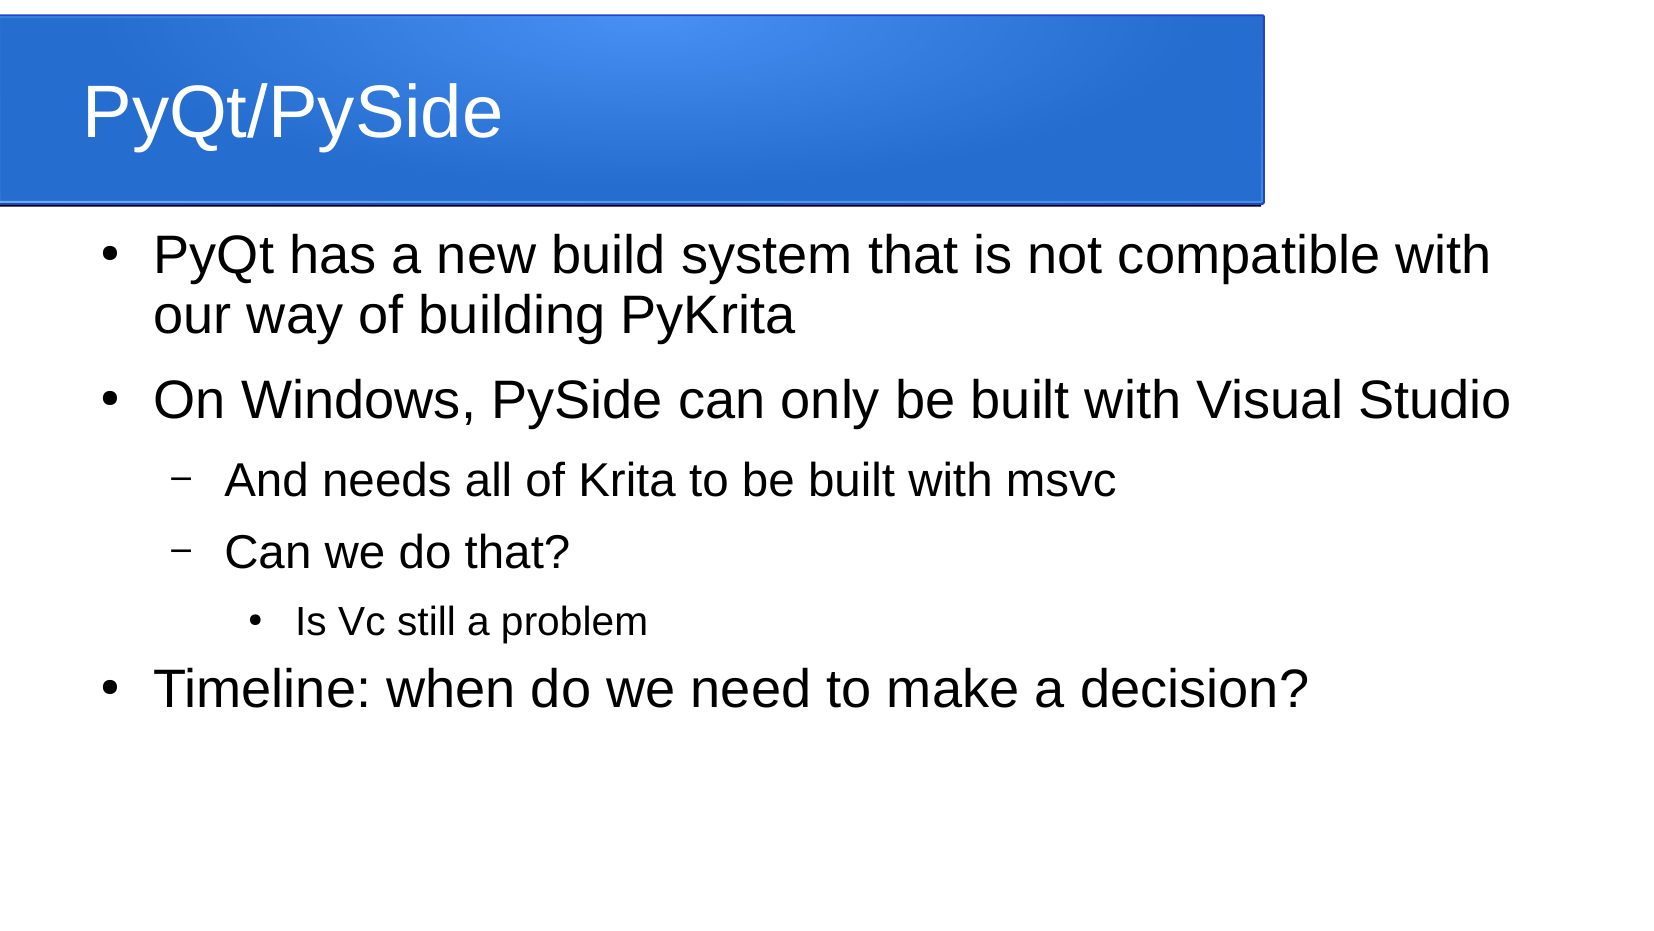

# PyQt/PySide
PyQt has a new build system that is not compatible with our way of building PyKrita
On Windows, PySide can only be built with Visual Studio
And needs all of Krita to be built with msvc
Can we do that?
Is Vc still a problem
Timeline: when do we need to make a decision?